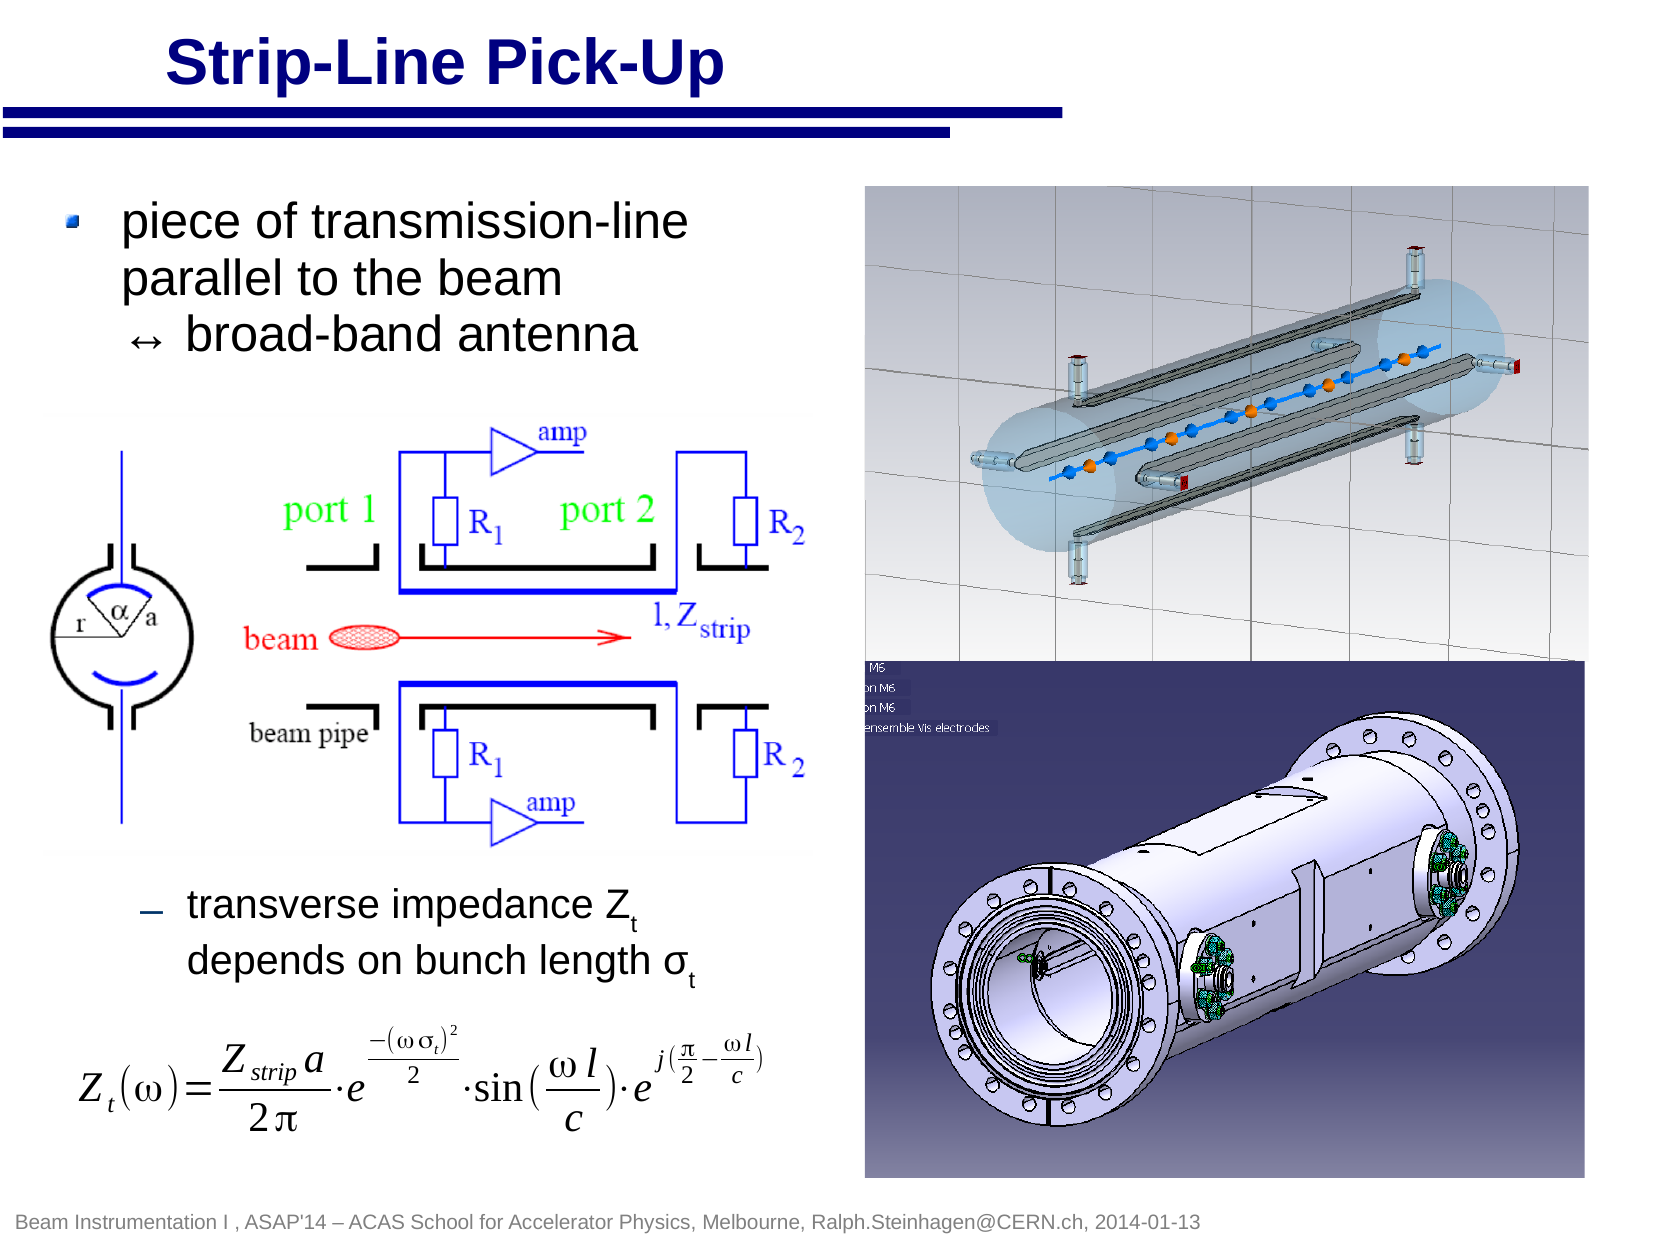

# Strip-Line Pick-Up
piece of transmission-line parallel to the beam 		↔ broad-band antenna
transverse impedance Zt 		depends on bunch length σt